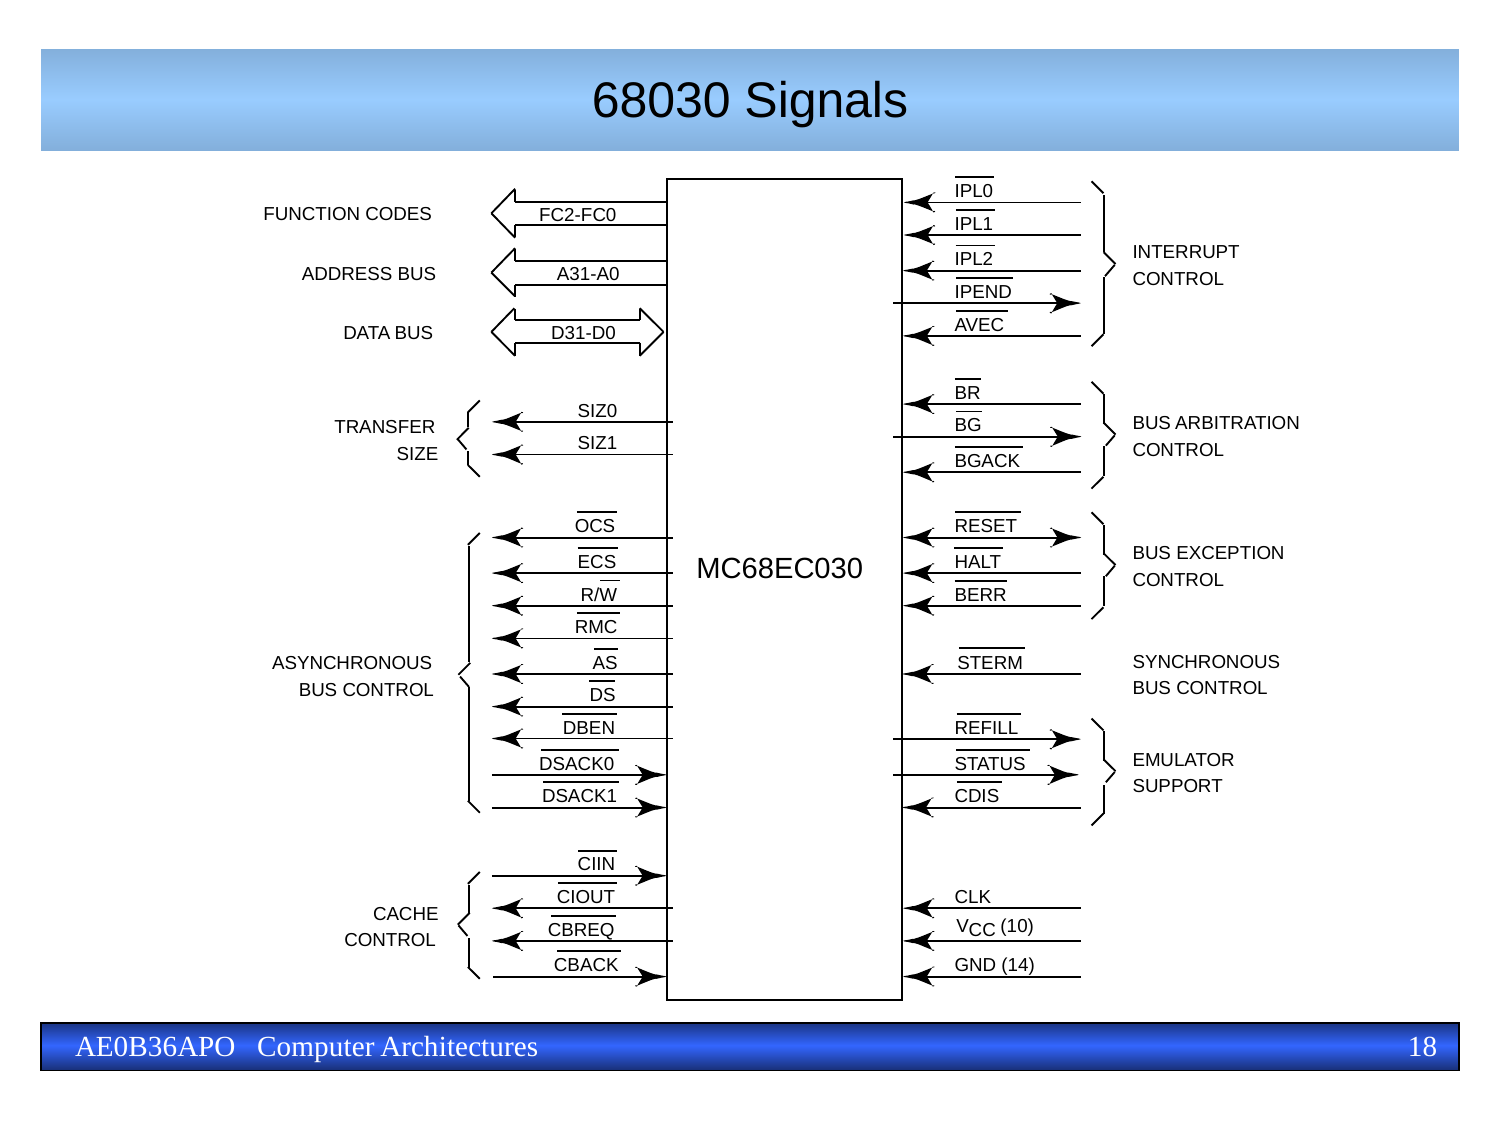

# 68030 Signals
IPL0
FUNCTION CODES
FC2-FC0
IPL1
INTERRUPT
IPL2
ADDRESS BUS
A31-A0
CONTROL
IPEND
AVEC
DATA BUS
D31-D0
BR
SIZ0
BUS ARBITRATION
BG
TRANSFER
SIZ1
CONTROL
SIZE
BGACK
OCS
RESET
BUS EXCEPTION
ECS
HALT
MC68EC030
CONTROL
R/W
BERR
RMC
SYNCHRONOUS
AS
STERM
ASYNCHRONOUS
BUS CONTROL
BUS CONTROL
DS
DBEN
REFILL
EMULATOR
DSACK0
STATUS
SUPPORT
DSACK1
CDIS
CIIN
CIOUT
CLK
CACHE
V (10)
CBREQ
CC
CONTROL
CBACK
GND (14)
AE0B36APO Computer Architectures
18